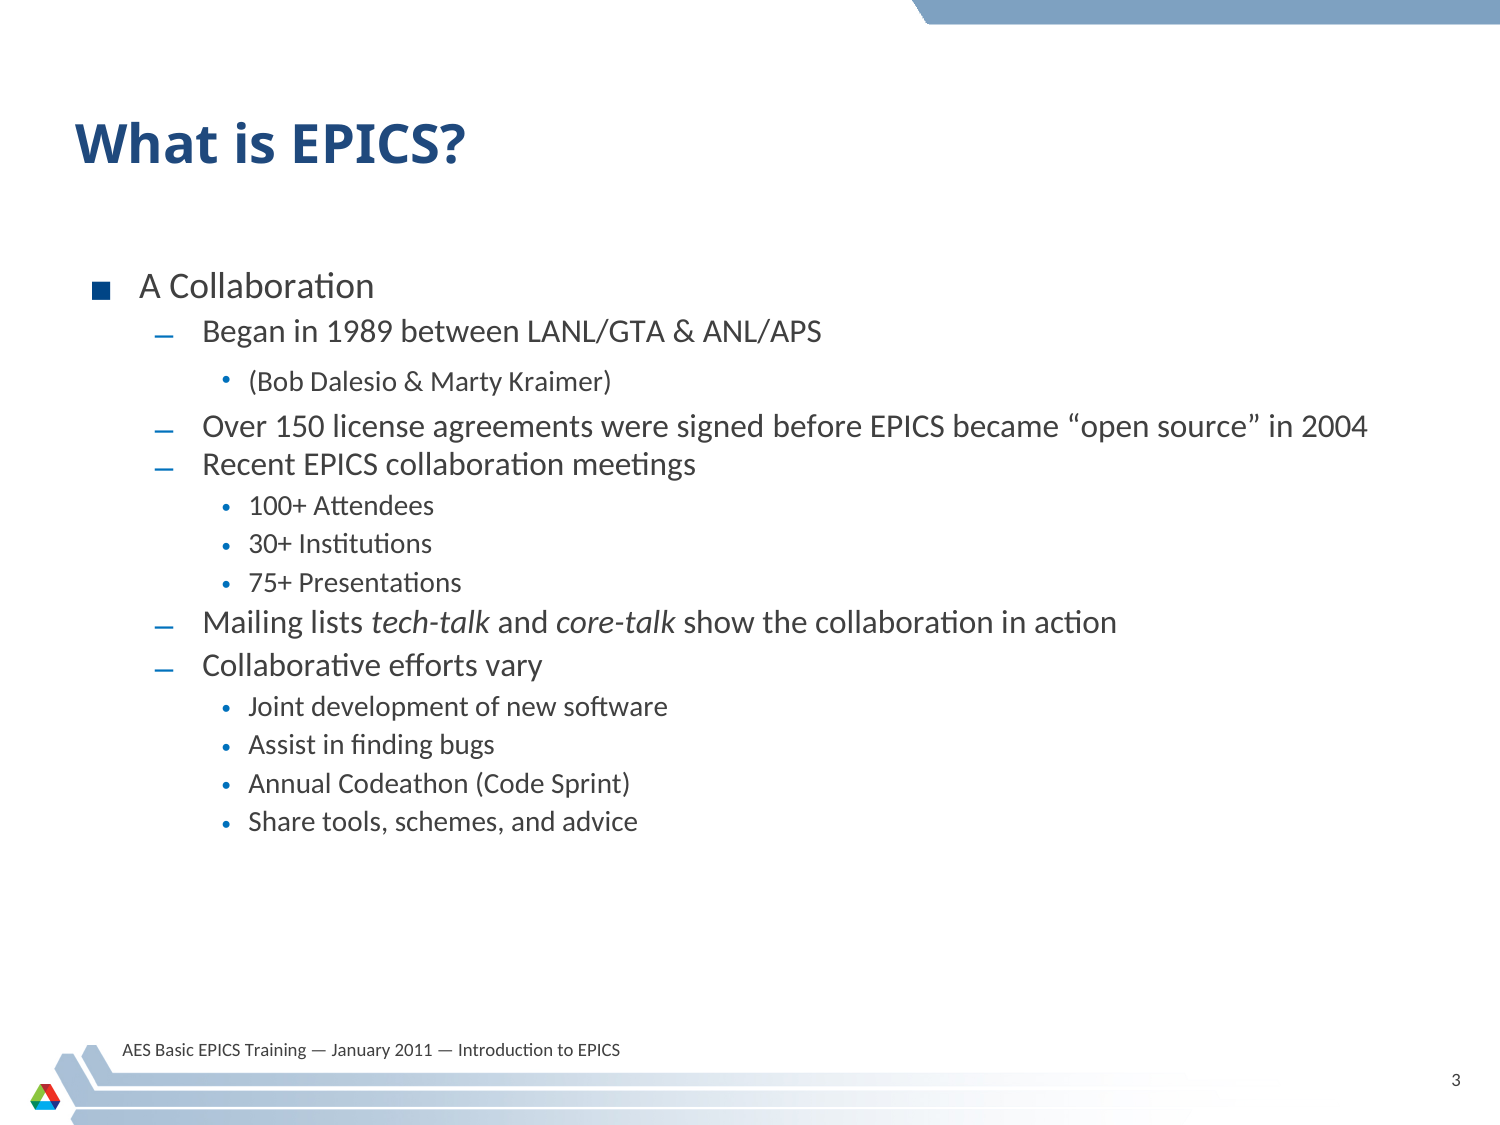

# What is EPICS?
A Collaboration
Began in 1989 between LANL/GTA & ANL/APS
(Bob Dalesio & Marty Kraimer)‏
Over 150 license agreements were signed before EPICS became “open source” in 2004
Recent EPICS collaboration meetings
100+ Attendees
30+ Institutions
75+ Presentations
Mailing lists tech-talk and core-talk show the collaboration in action
Collaborative efforts vary
Joint development of new software
Assist in finding bugs
Annual Codeathon (Code Sprint)
Share tools, schemes, and advice
AES Basic EPICS Training — January 2011 — Introduction to EPICS
3